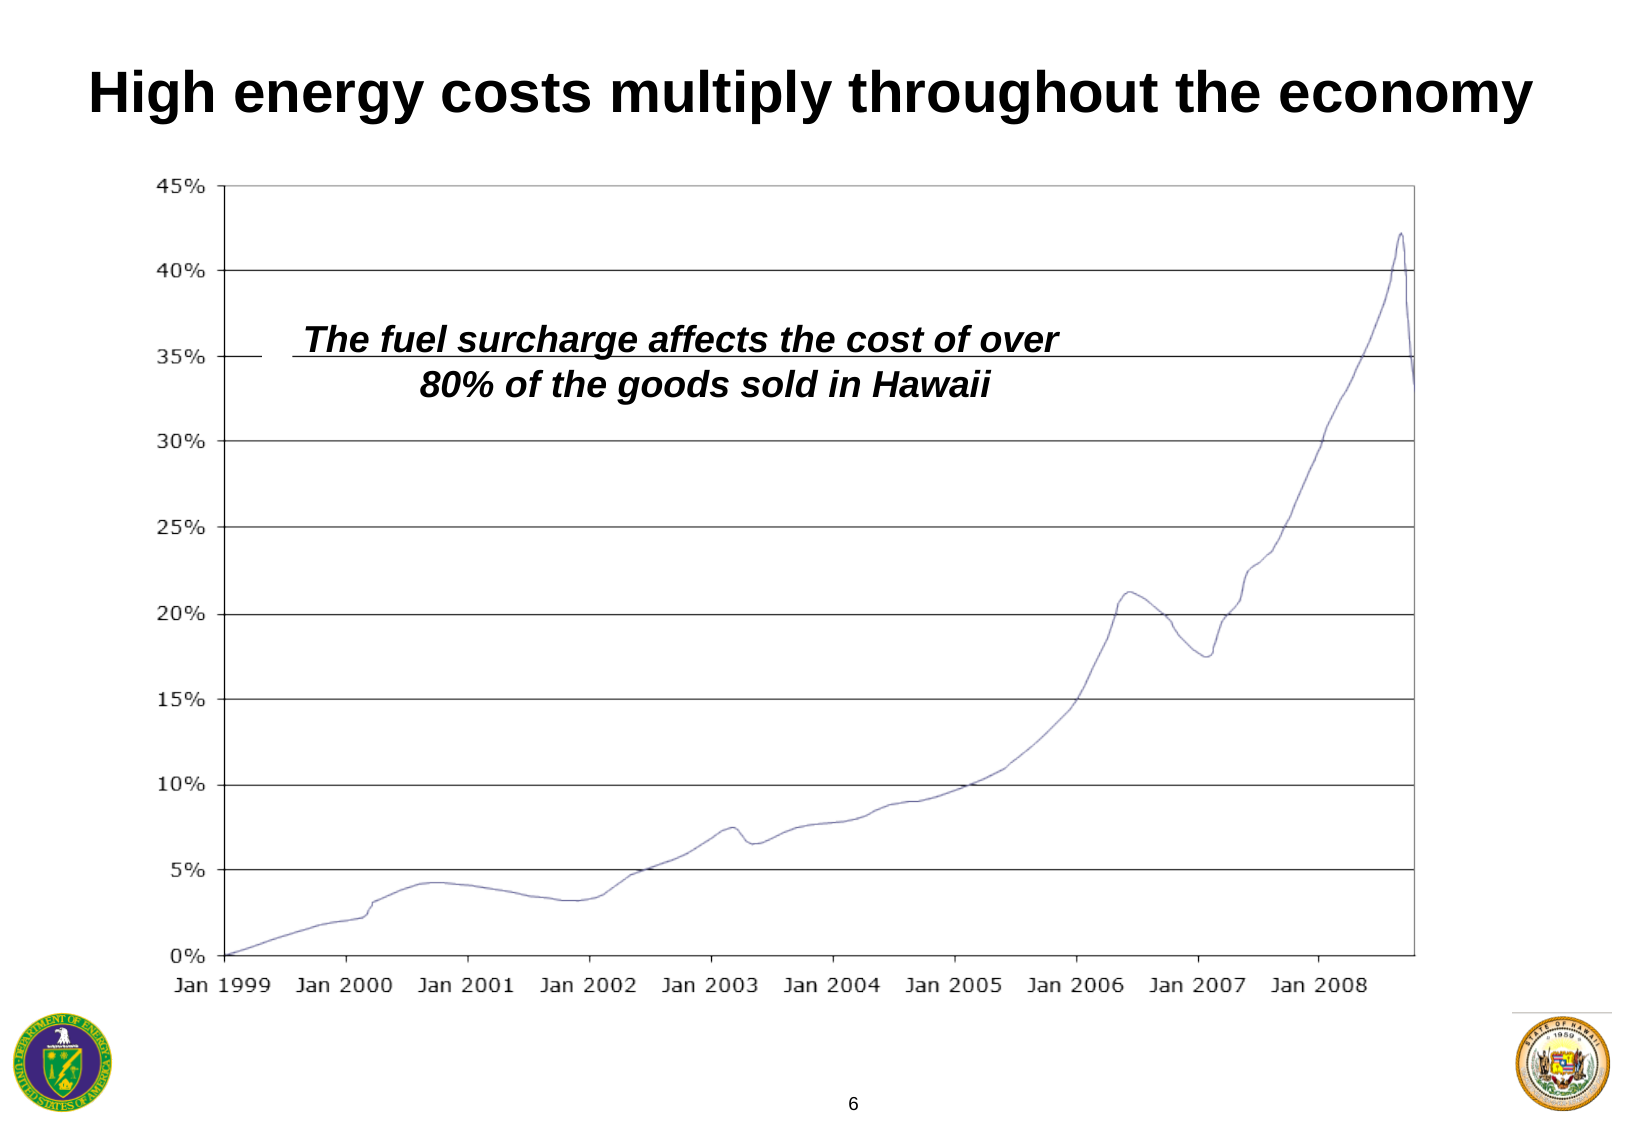

# High energy costs multiply throughout the economy
The fuel surcharge affects the cost of over 80% of the goods sold in Hawaii